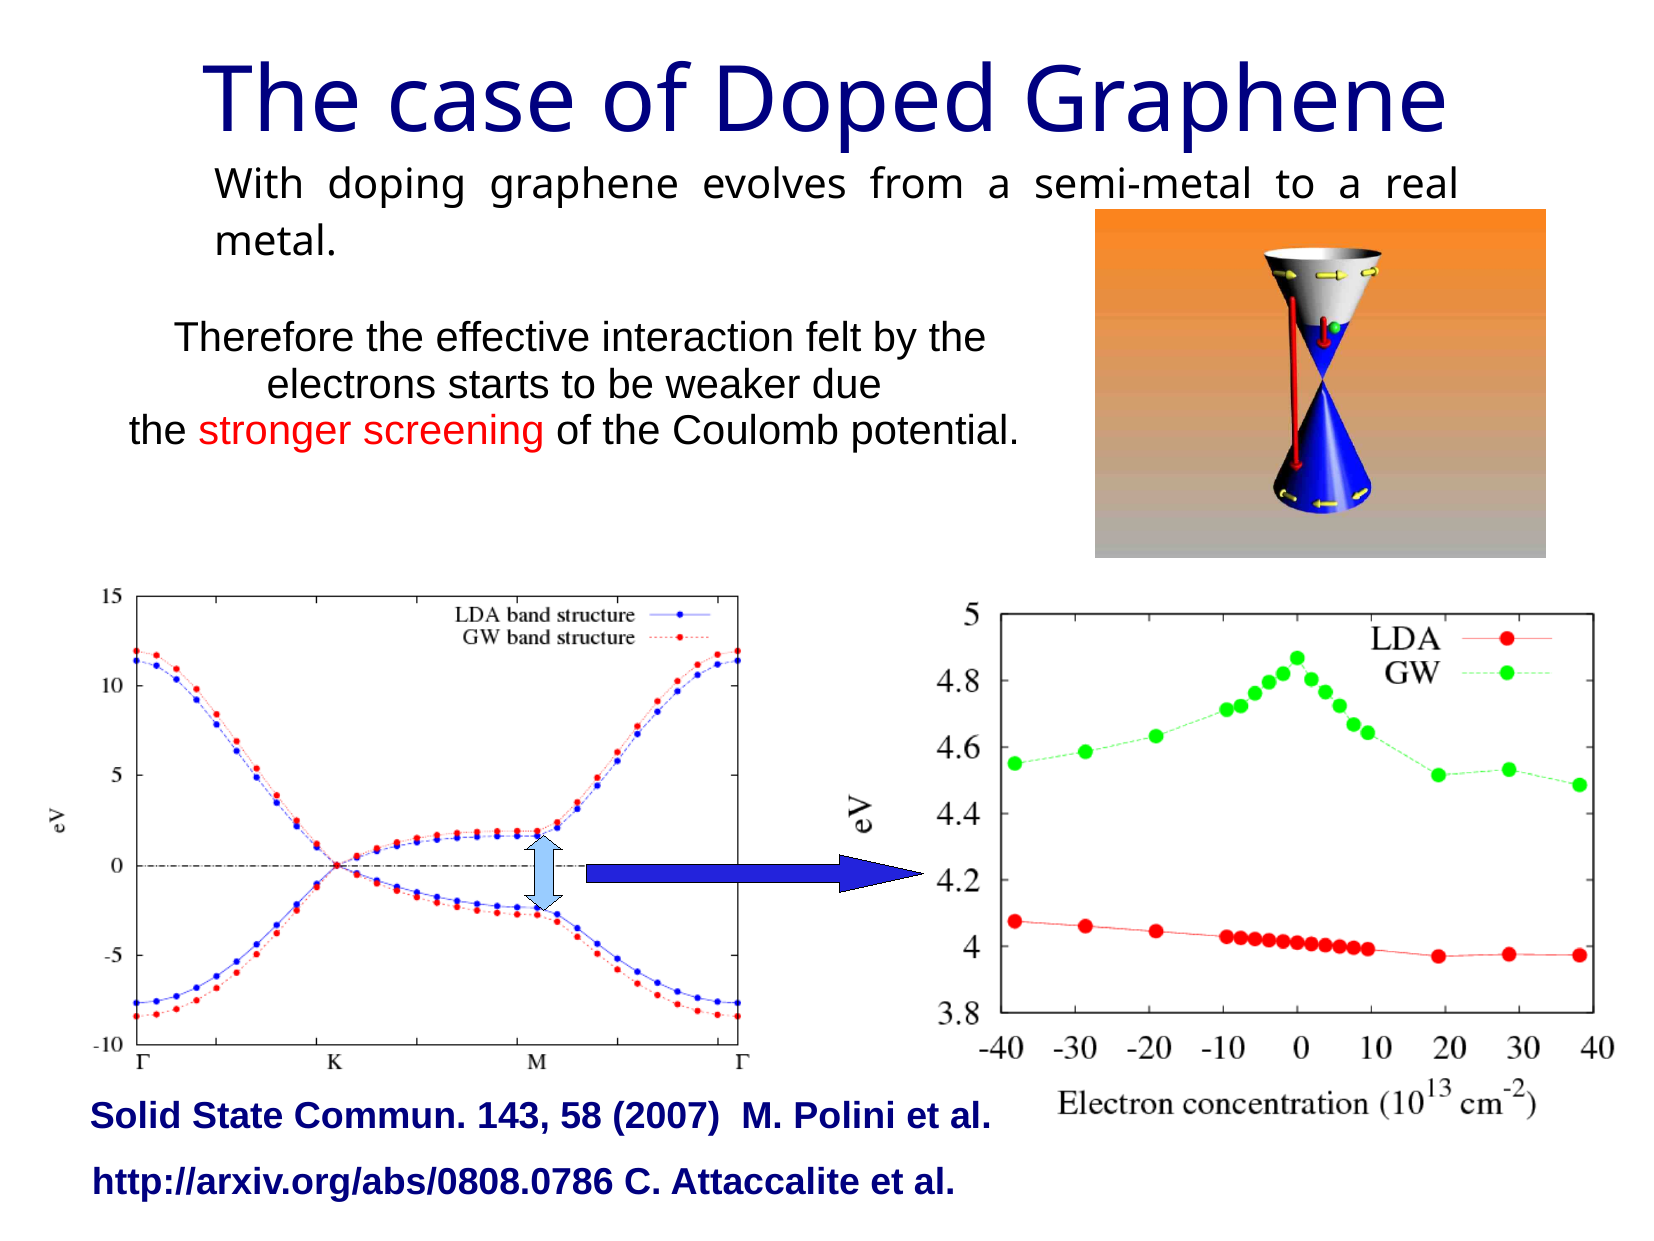

# The case of Doped Graphene
With doping graphene evolves from a semi-metal to a real metal.
Therefore the effective interaction felt by the electrons starts to be weaker due
the stronger screening of the Coulomb potential.
Solid State Commun. 143, 58 (2007) M. Polini et al.
http://arxiv.org/abs/0808.0786 C. Attaccalite et al.